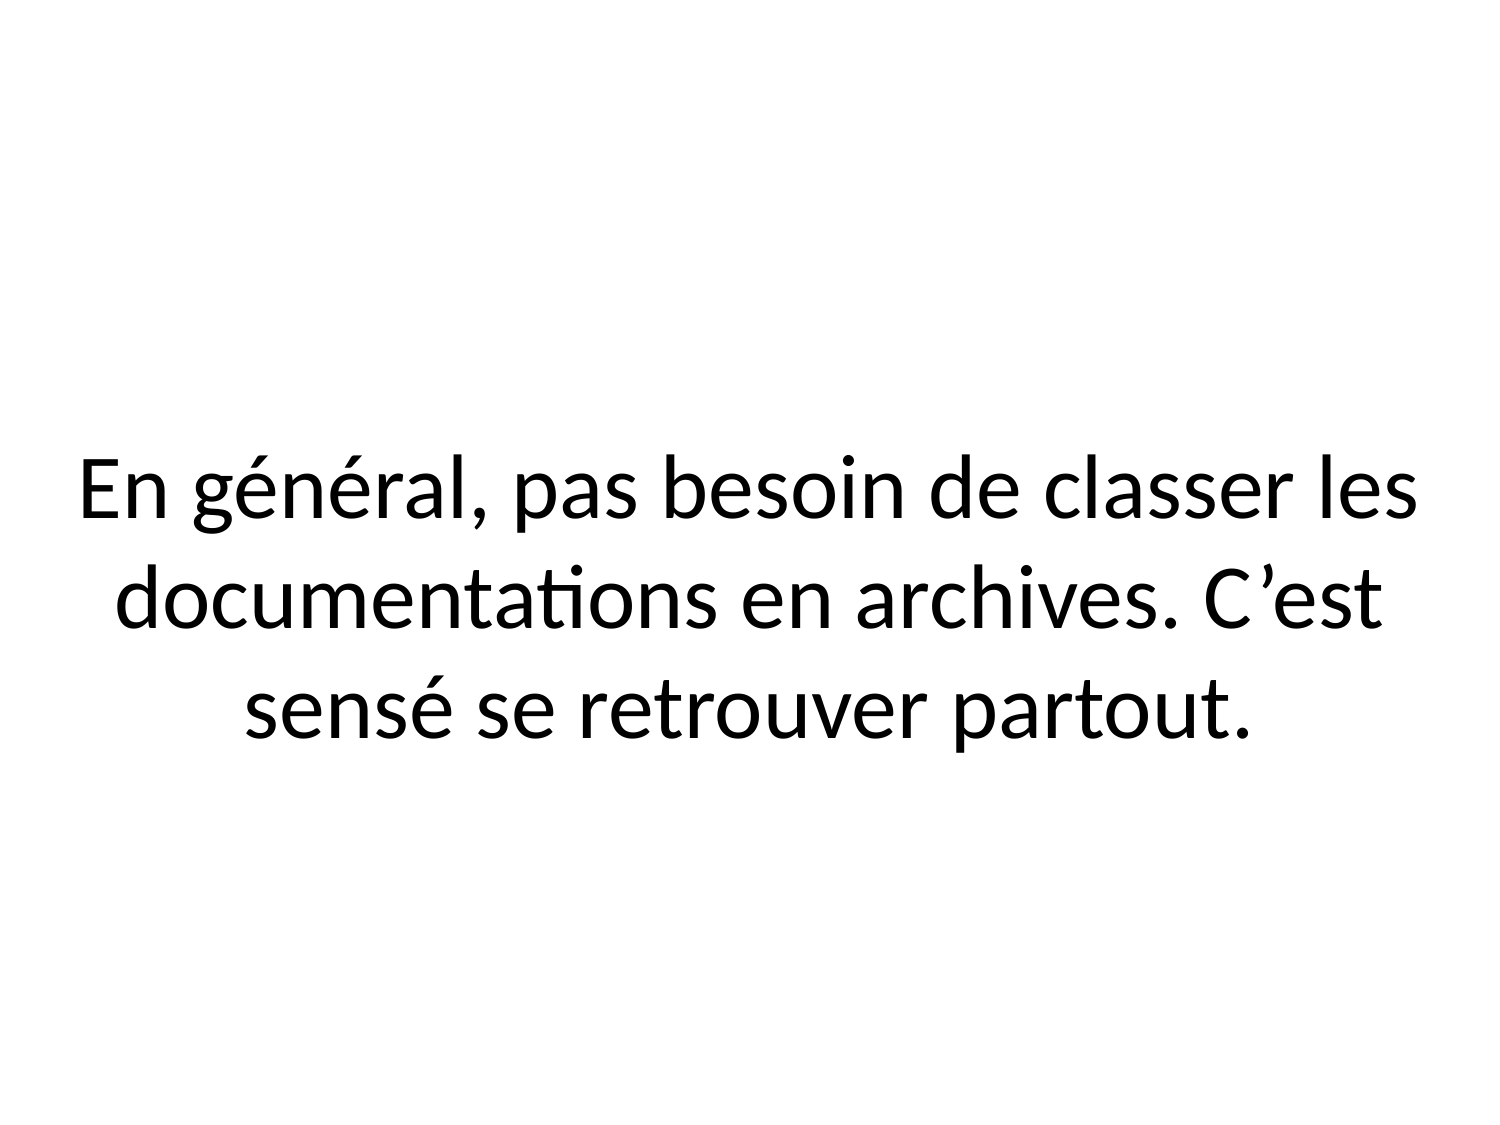

# En général, pas besoin de classer les documentations en archives. C’est sensé se retrouver partout.